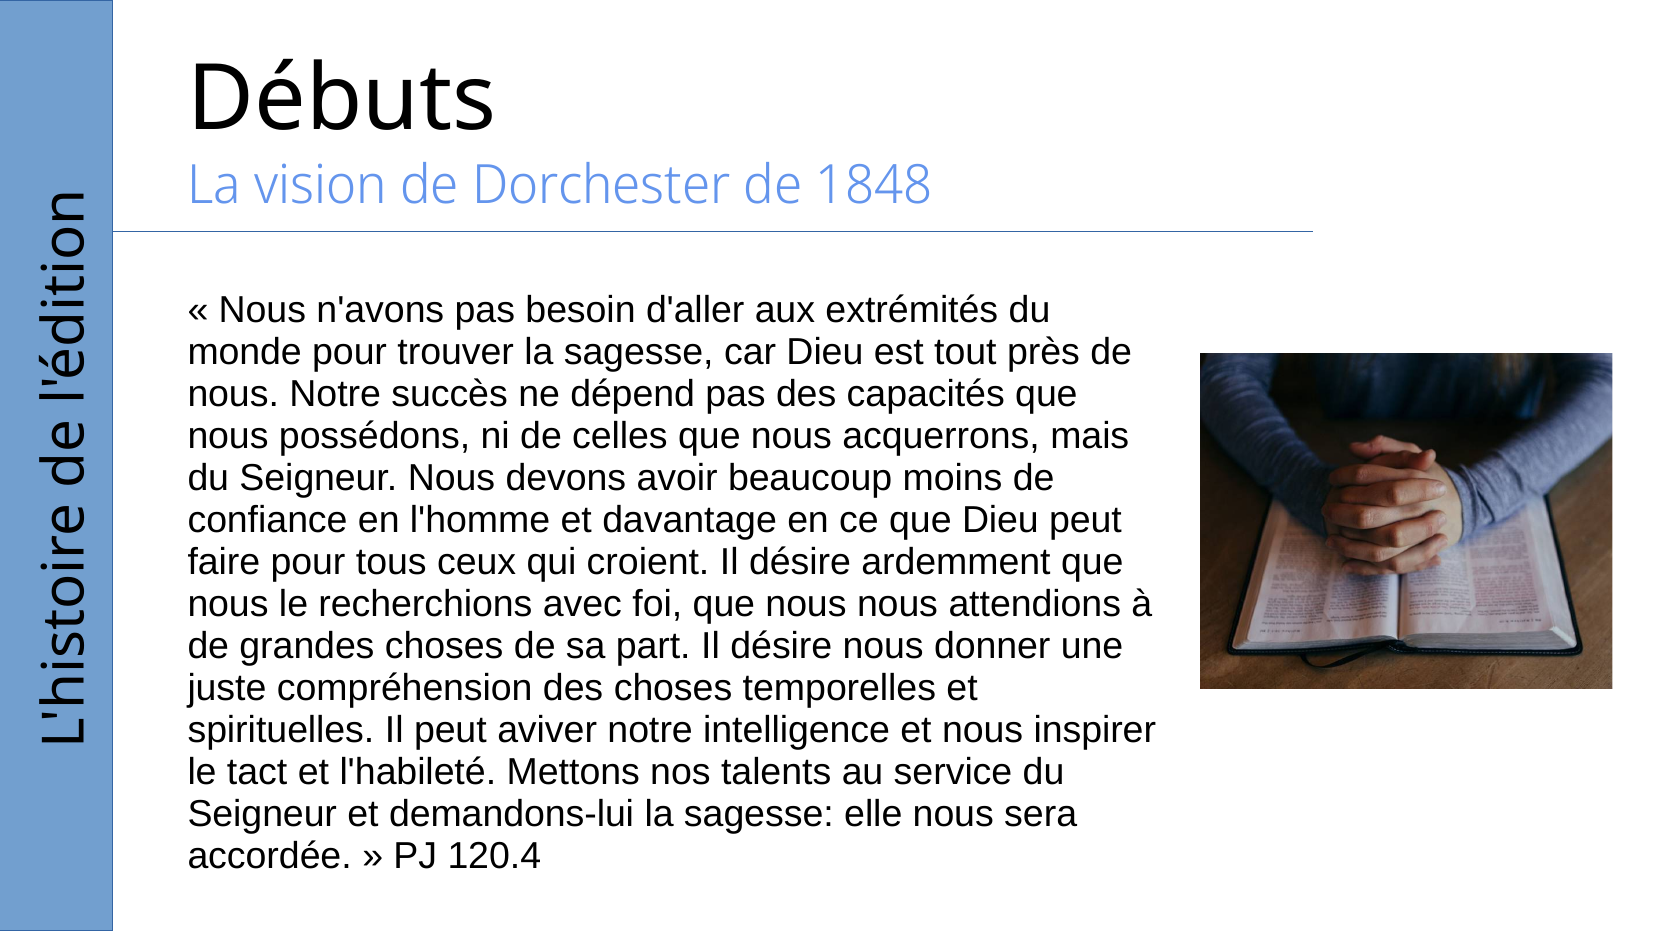

Débuts
La vision de Dorchester de 1848
# « Nous n'avons pas besoin d'aller aux extrémités du monde pour trouver la sagesse, car Dieu est tout près de nous. Notre succès ne dépend pas des capacités que nous possédons, ni de celles que nous acquerrons, mais du Seigneur. Nous devons avoir beaucoup moins de confiance en l'homme et davantage en ce que Dieu peut faire pour tous ceux qui croient. Il désire ardemment que nous le recherchions avec foi, que nous nous attendions à de grandes choses de sa part. Il désire nous donner une juste compréhension des choses temporelles et spirituelles. Il peut aviver notre intelligence et nous inspirer le tact et l'habileté. Mettons nos talents au service du Seigneur et demandons-lui la sagesse: elle nous sera accordée. » PJ 120.4
L'histoire de l'édition